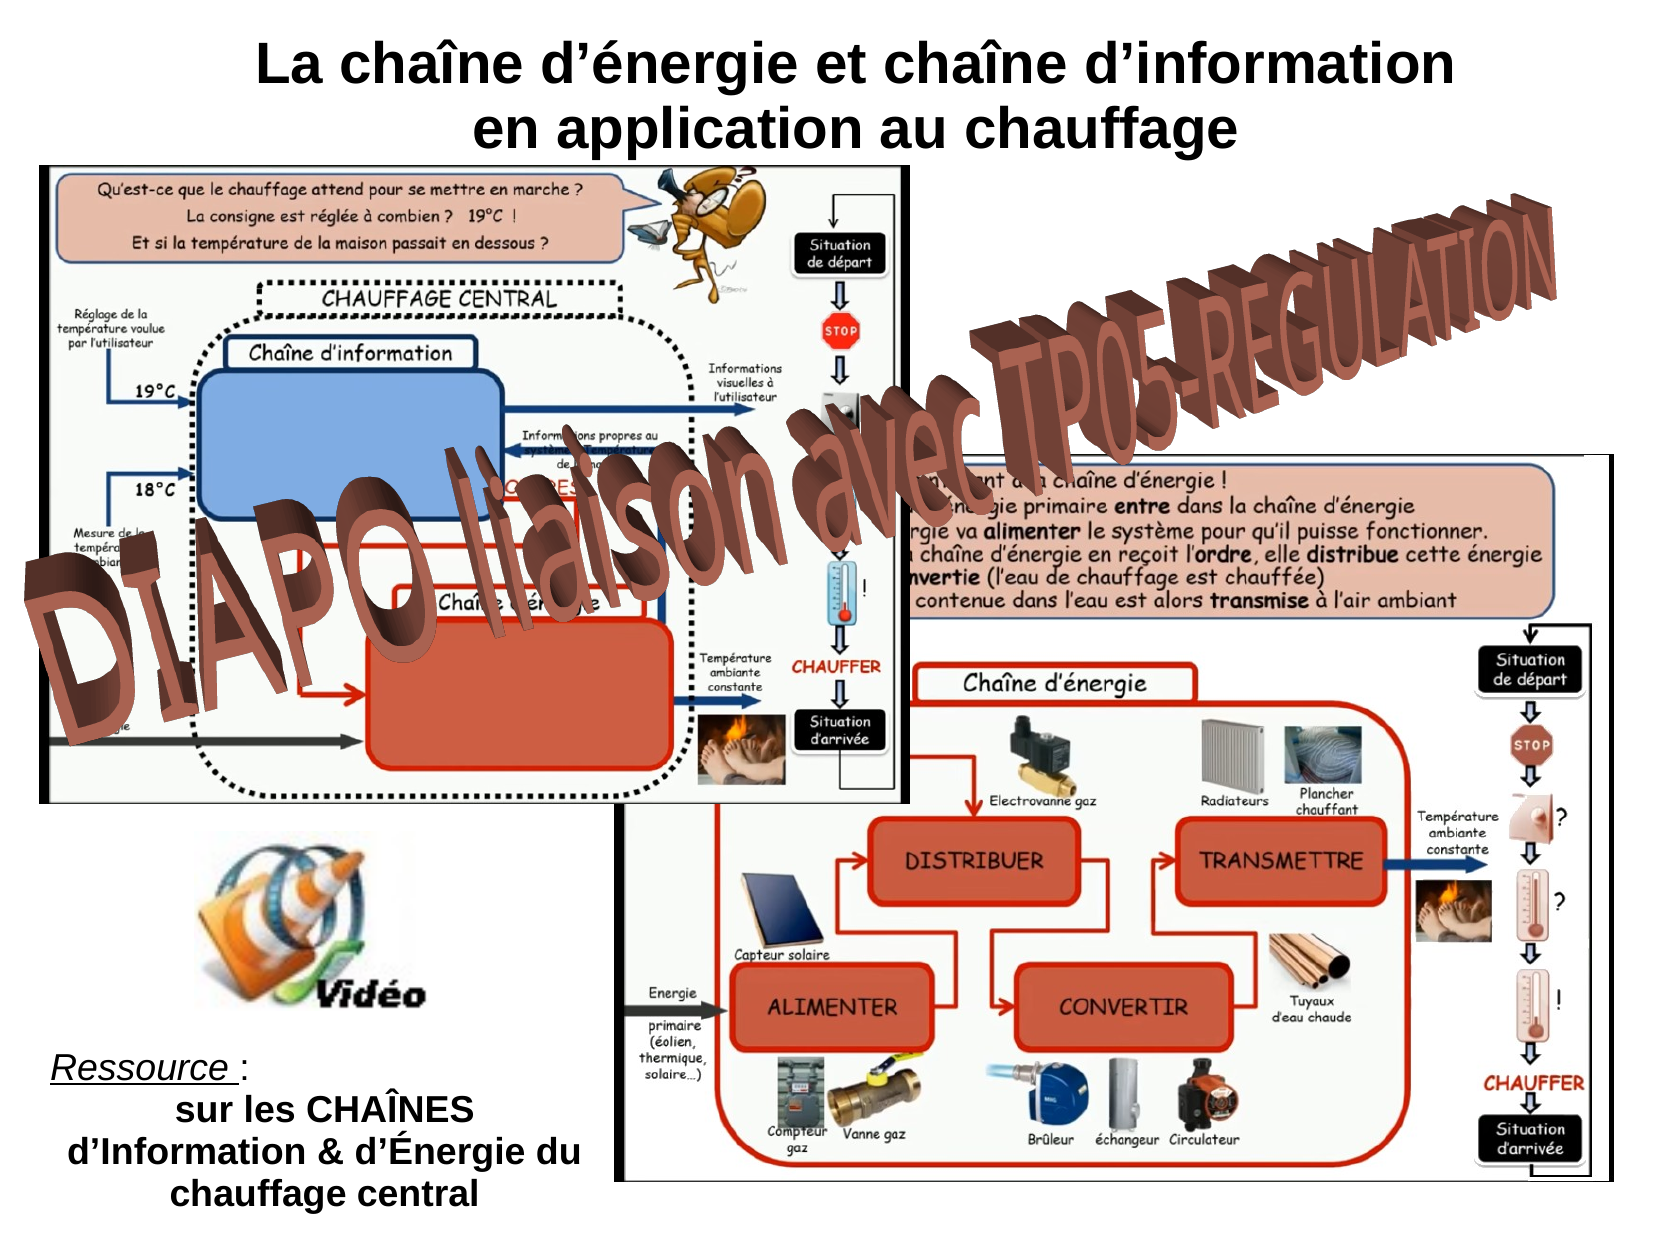

La chaîne d’énergie et chaîne d’information
en application au chauffage
DIAPO liaison avec TP05-REGULATION
Ressource :
sur les CHAÎNES d’Information & d’Énergie du chauffage central